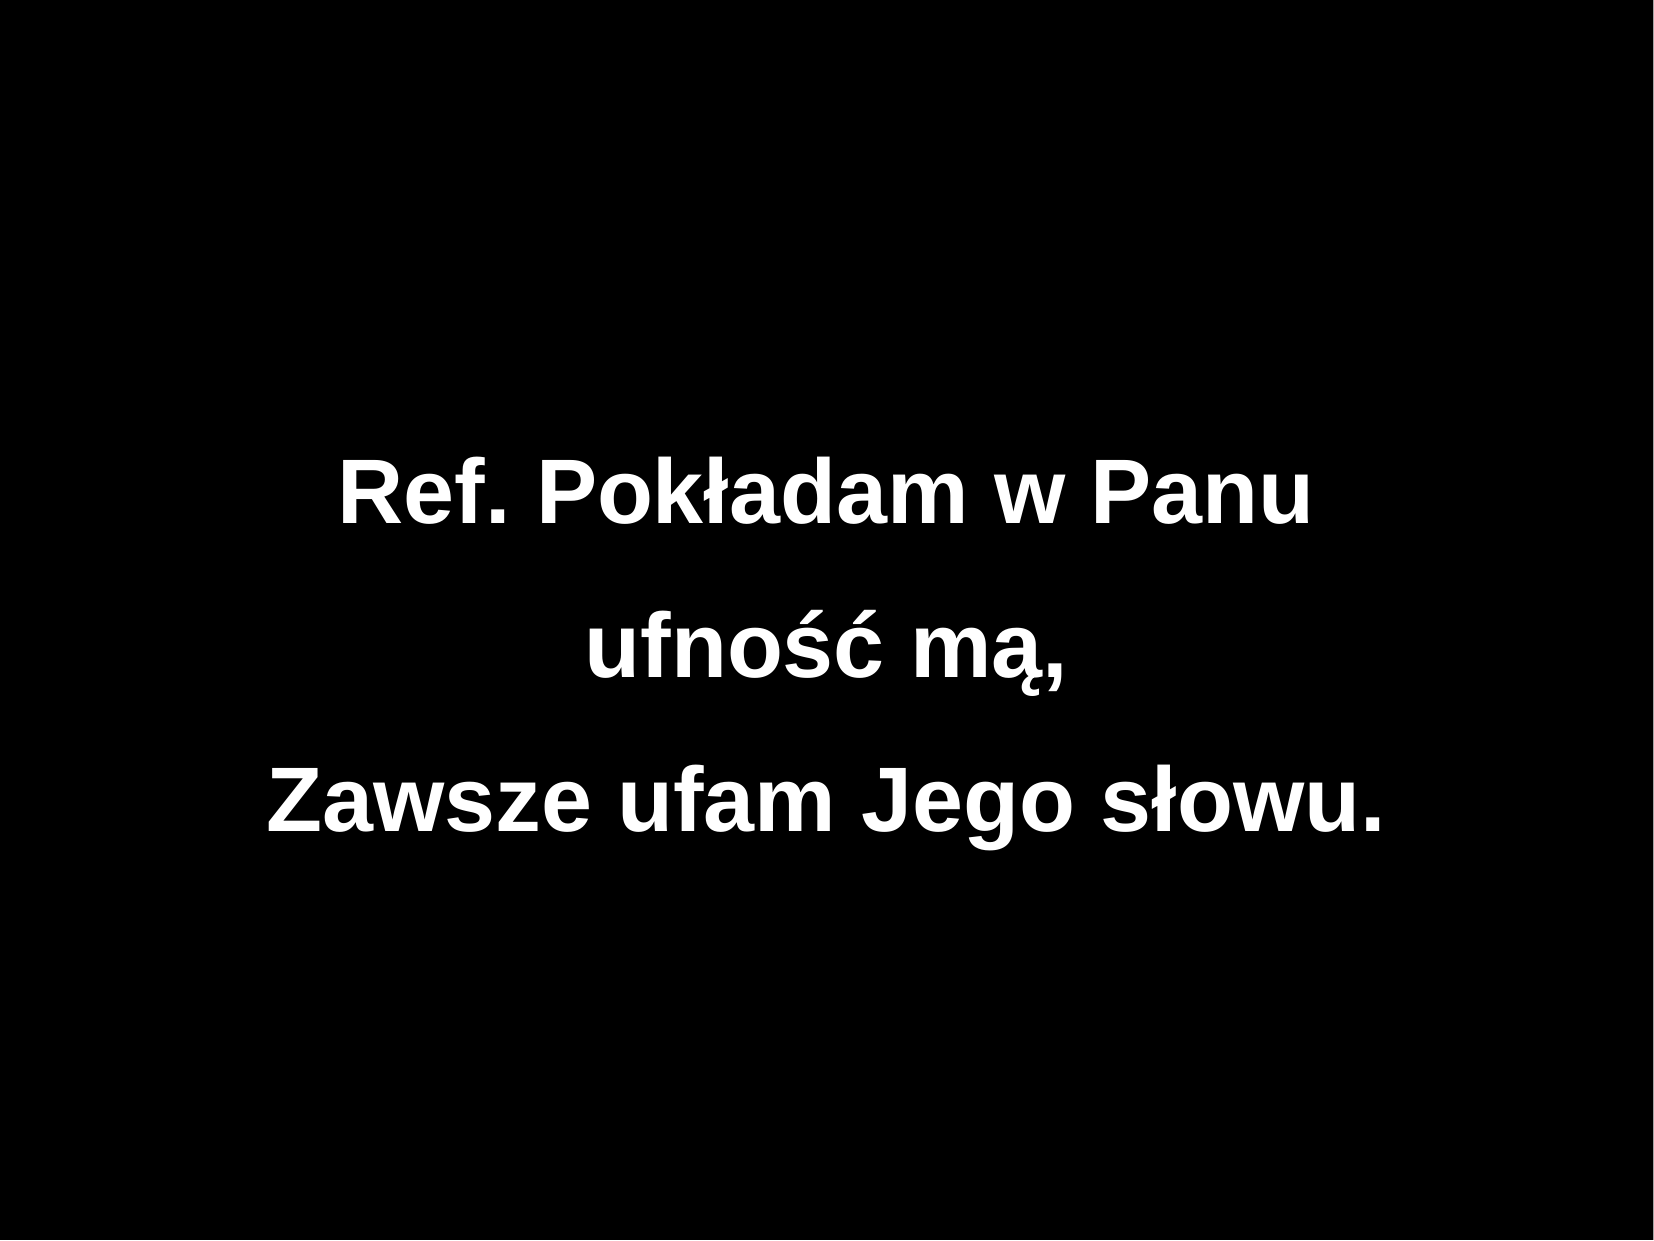

# Ref. Pokładam w Panu
ufność mą,
Zawsze ufam Jego słowu.